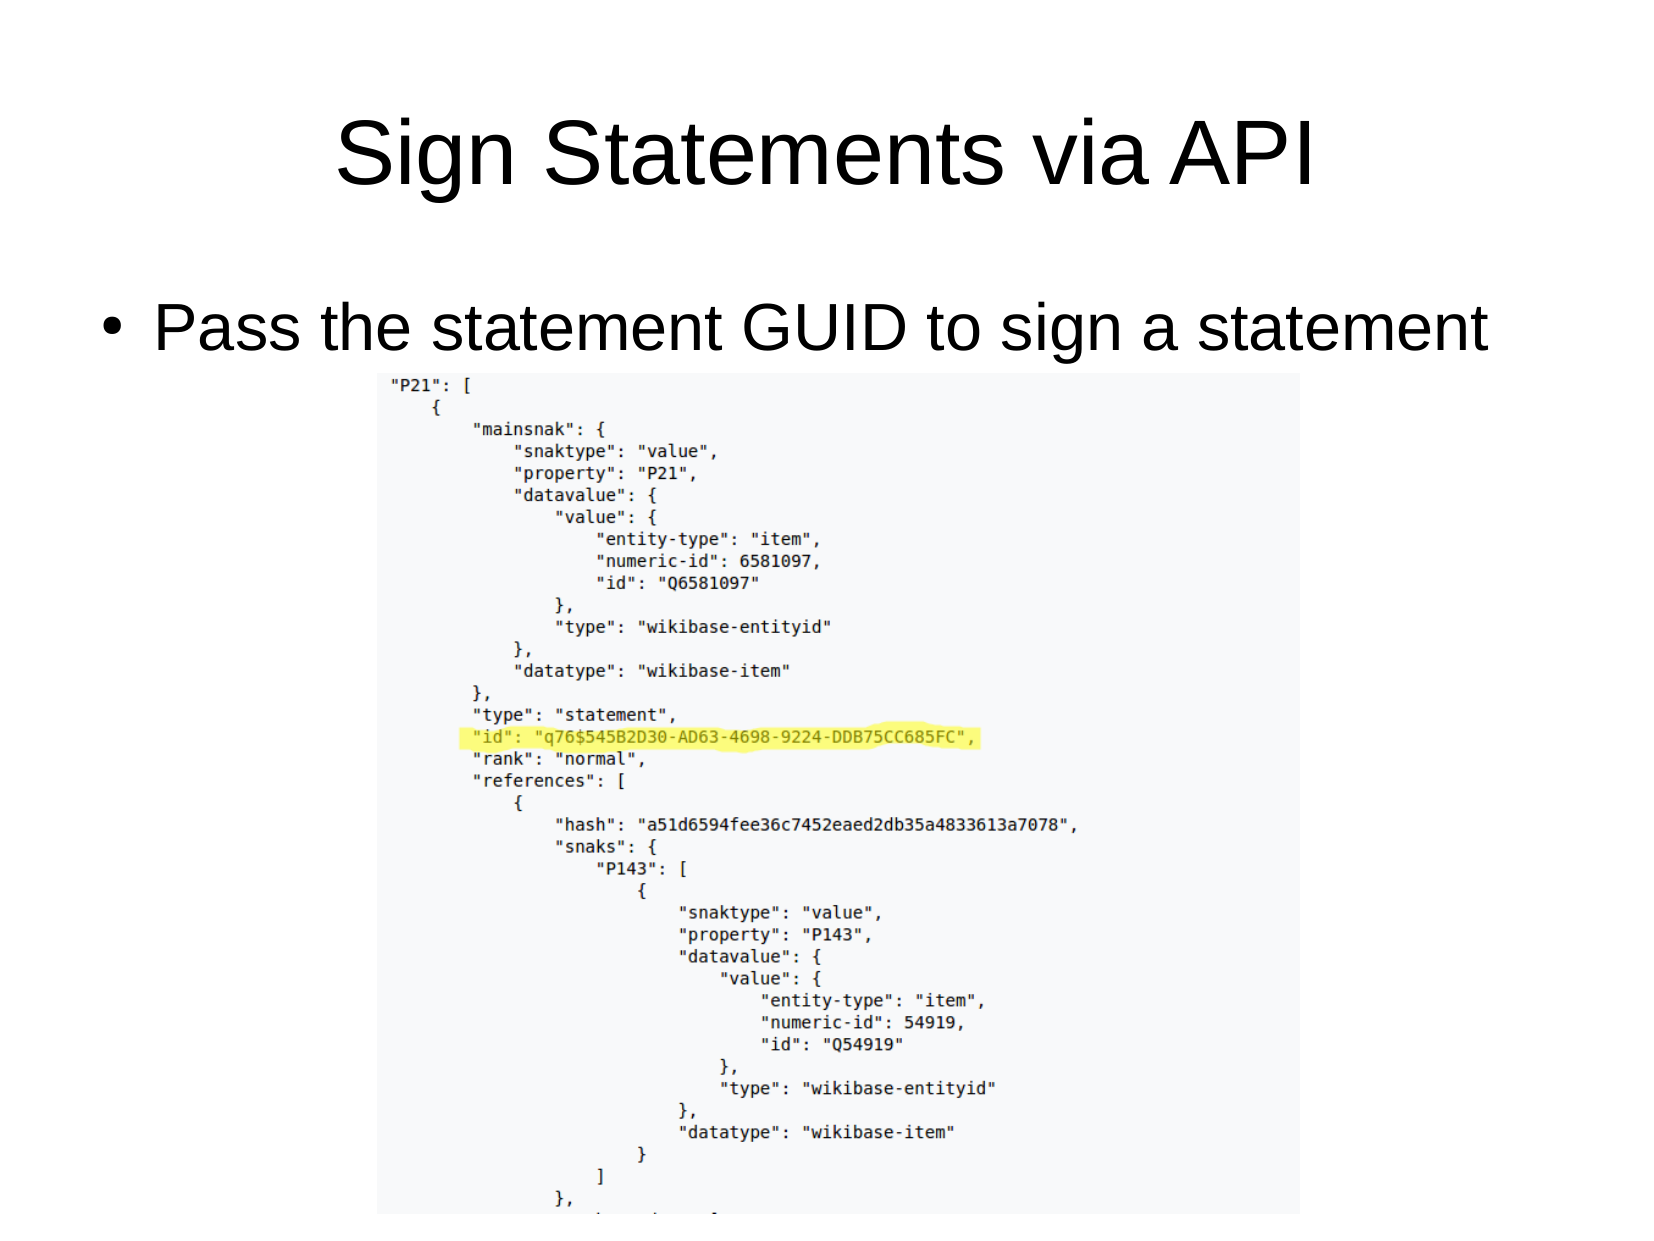

# Sign Statements via API
Pass the statement GUID to sign a statement